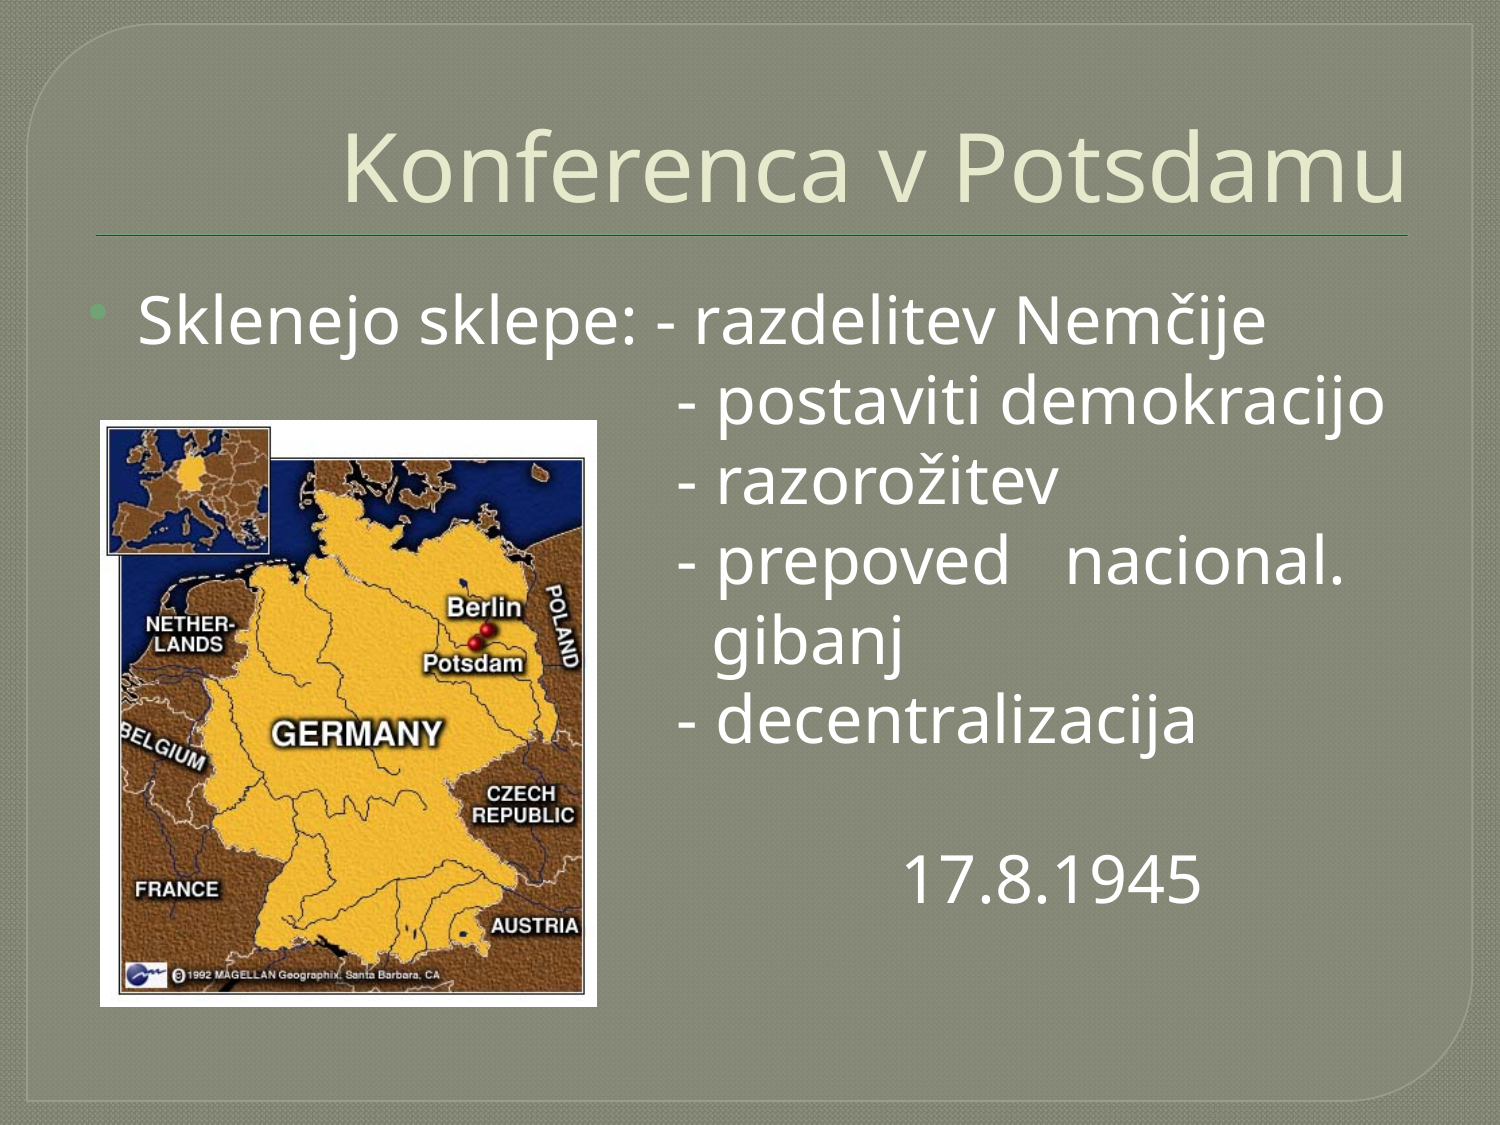

# Konferenca v Potsdamu
Sklenejo sklepe: - razdelitev Nemčije
 - postaviti demokracijo
 - razorožitev
 - prepoved nacional.
 gibanj
 - decentralizacija
 17.8.1945